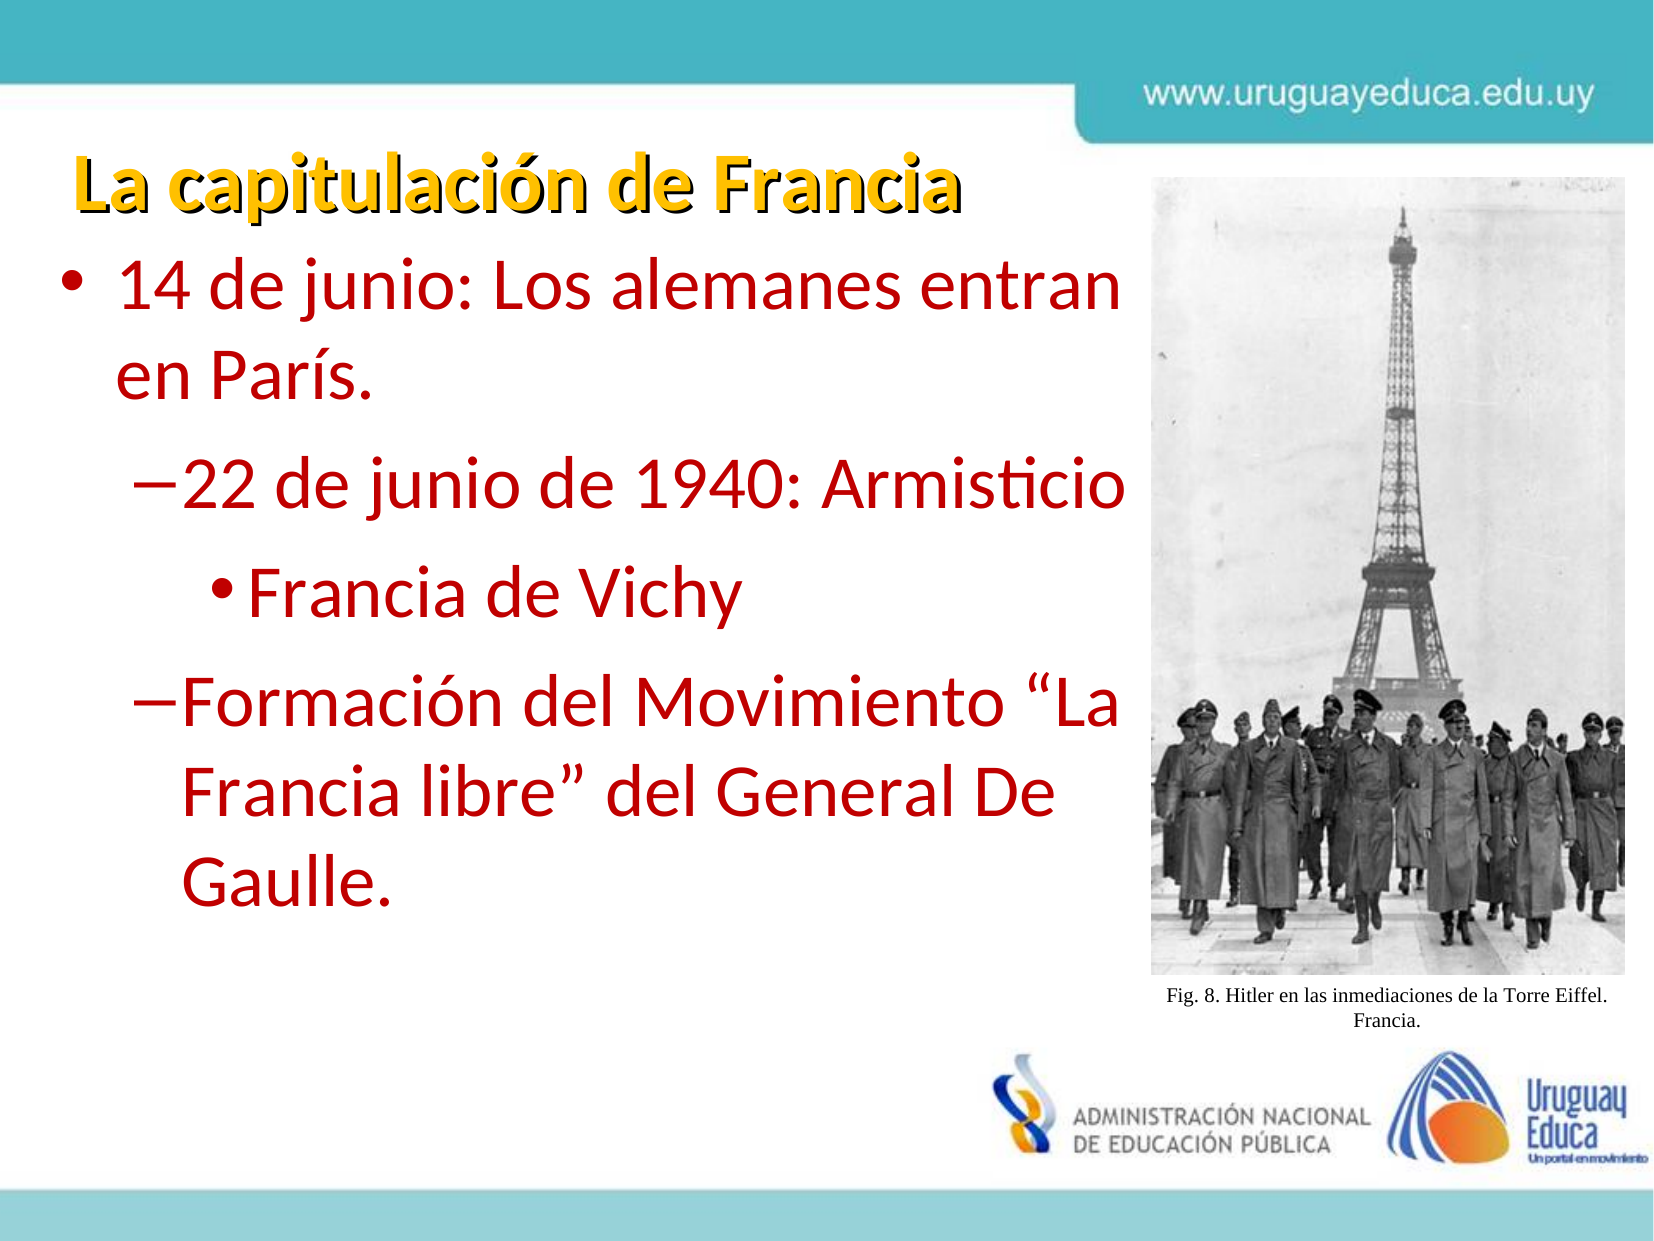

# La capitulación de Francia
14 de junio: Los alemanes entran en París.
22 de junio de 1940: Armisticio
Francia de Vichy
Formación del Movimiento “La Francia libre” del General De Gaulle.
Fig. 8. Hitler en las inmediaciones de la Torre Eiffel. Francia.